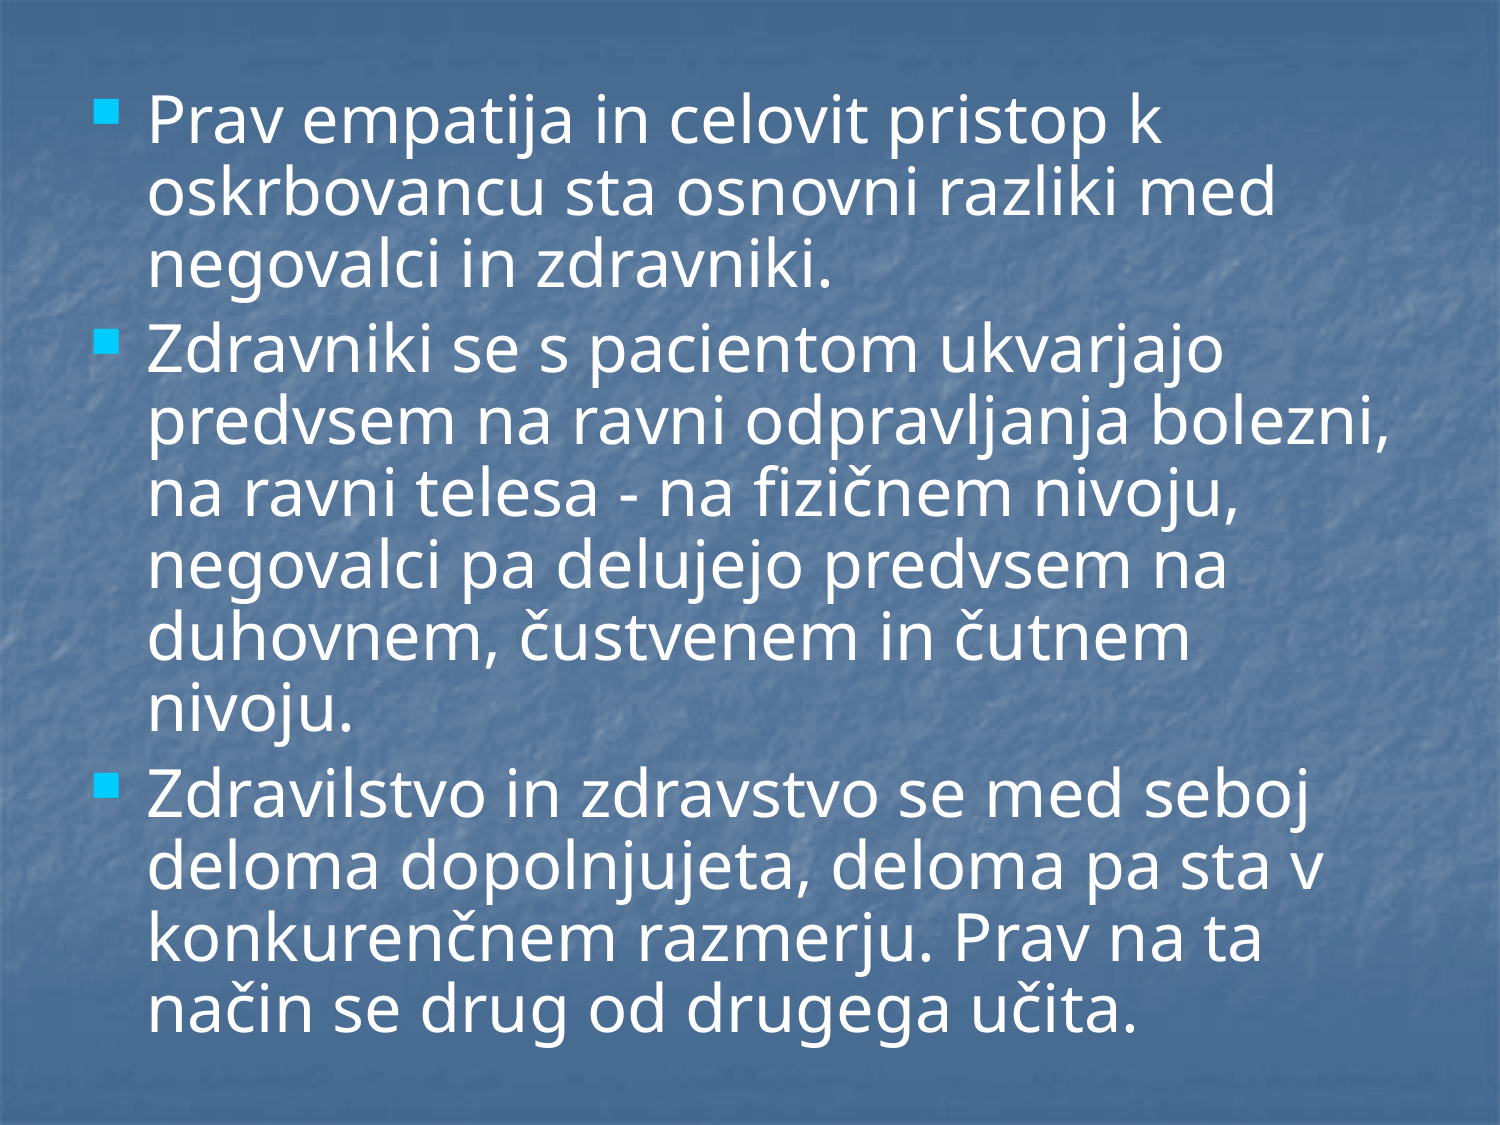

# Prav empatija in celovit pristop k oskrbovancu sta osnovni razliki med negovalci in zdravniki.
Zdravniki se s pacientom ukvarjajo predvsem na ravni odpravljanja bolezni, na ravni telesa - na fizičnem nivoju, negovalci pa delujejo predvsem na duhovnem, čustvenem in čutnem nivoju.
Zdravilstvo in zdravstvo se med seboj deloma dopolnjujeta, deloma pa sta v konkurenčnem razmerju. Prav na ta način se drug od drugega učita.